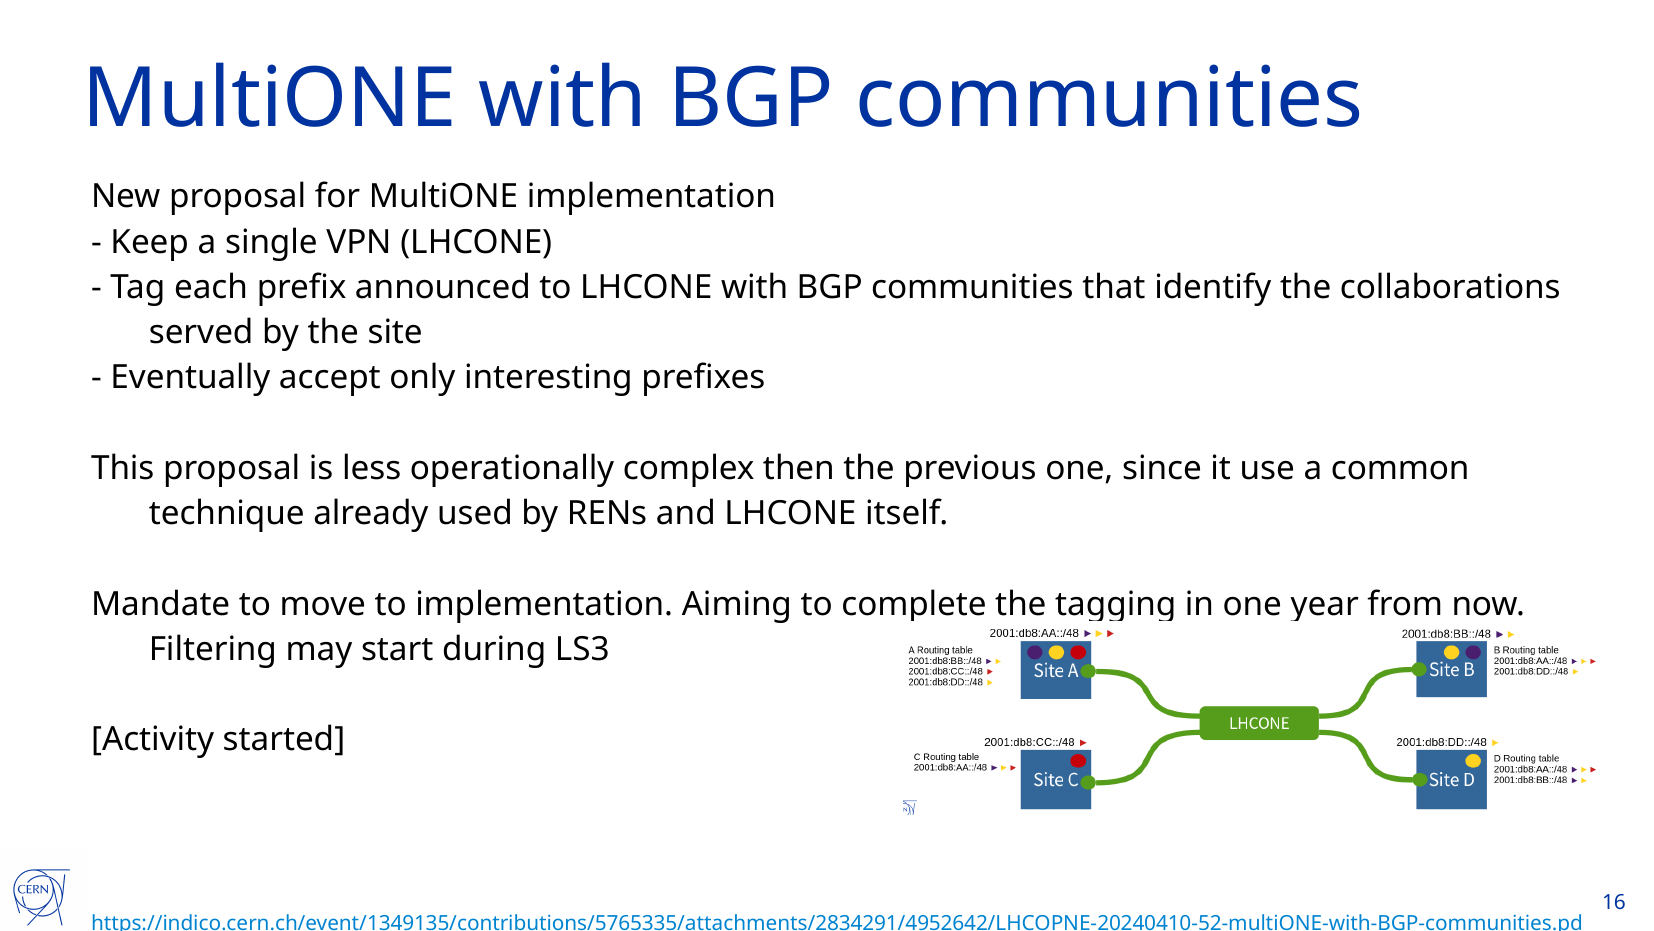

# MultiONE with BGP communities
New proposal for MultiONE implementation
- Keep a single VPN (LHCONE)
- Tag each prefix announced to LHCONE with BGP communities that identify the collaborations served by the site
- Eventually accept only interesting prefixes
This proposal is less operationally complex then the previous one, since it use a common technique already used by RENs and LHCONE itself.
Mandate to move to implementation. Aiming to complete the tagging in one year from now. Filtering may start during LS3
[Activity started]
https://indico.cern.ch/event/1349135/contributions/5765335/attachments/2834291/4952642/LHCOPNE-20240410-52-multiONE-with-BGP-communities.pdf
16